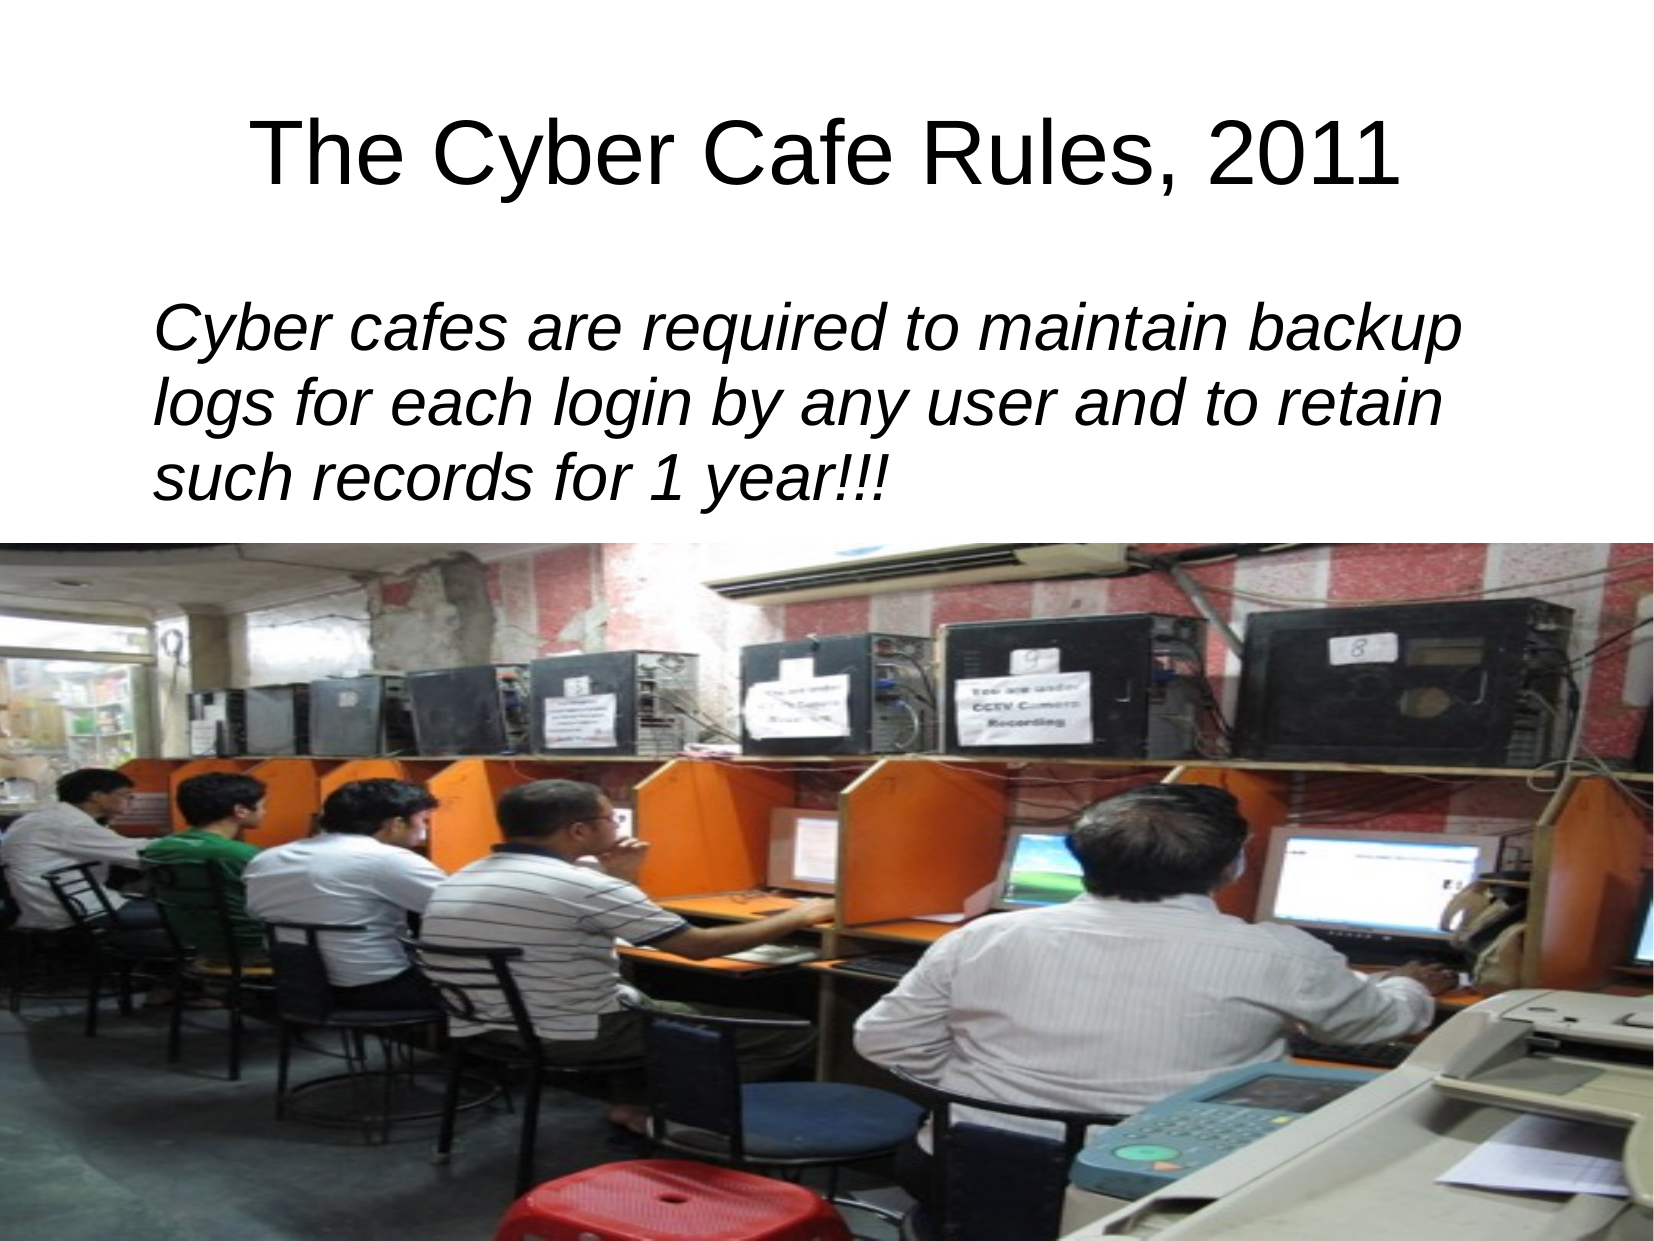

# The Cyber Cafe Rules, 2011
Cyber cafes are required to maintain backup logs for each login by any user and to retain such records for 1 year!!!